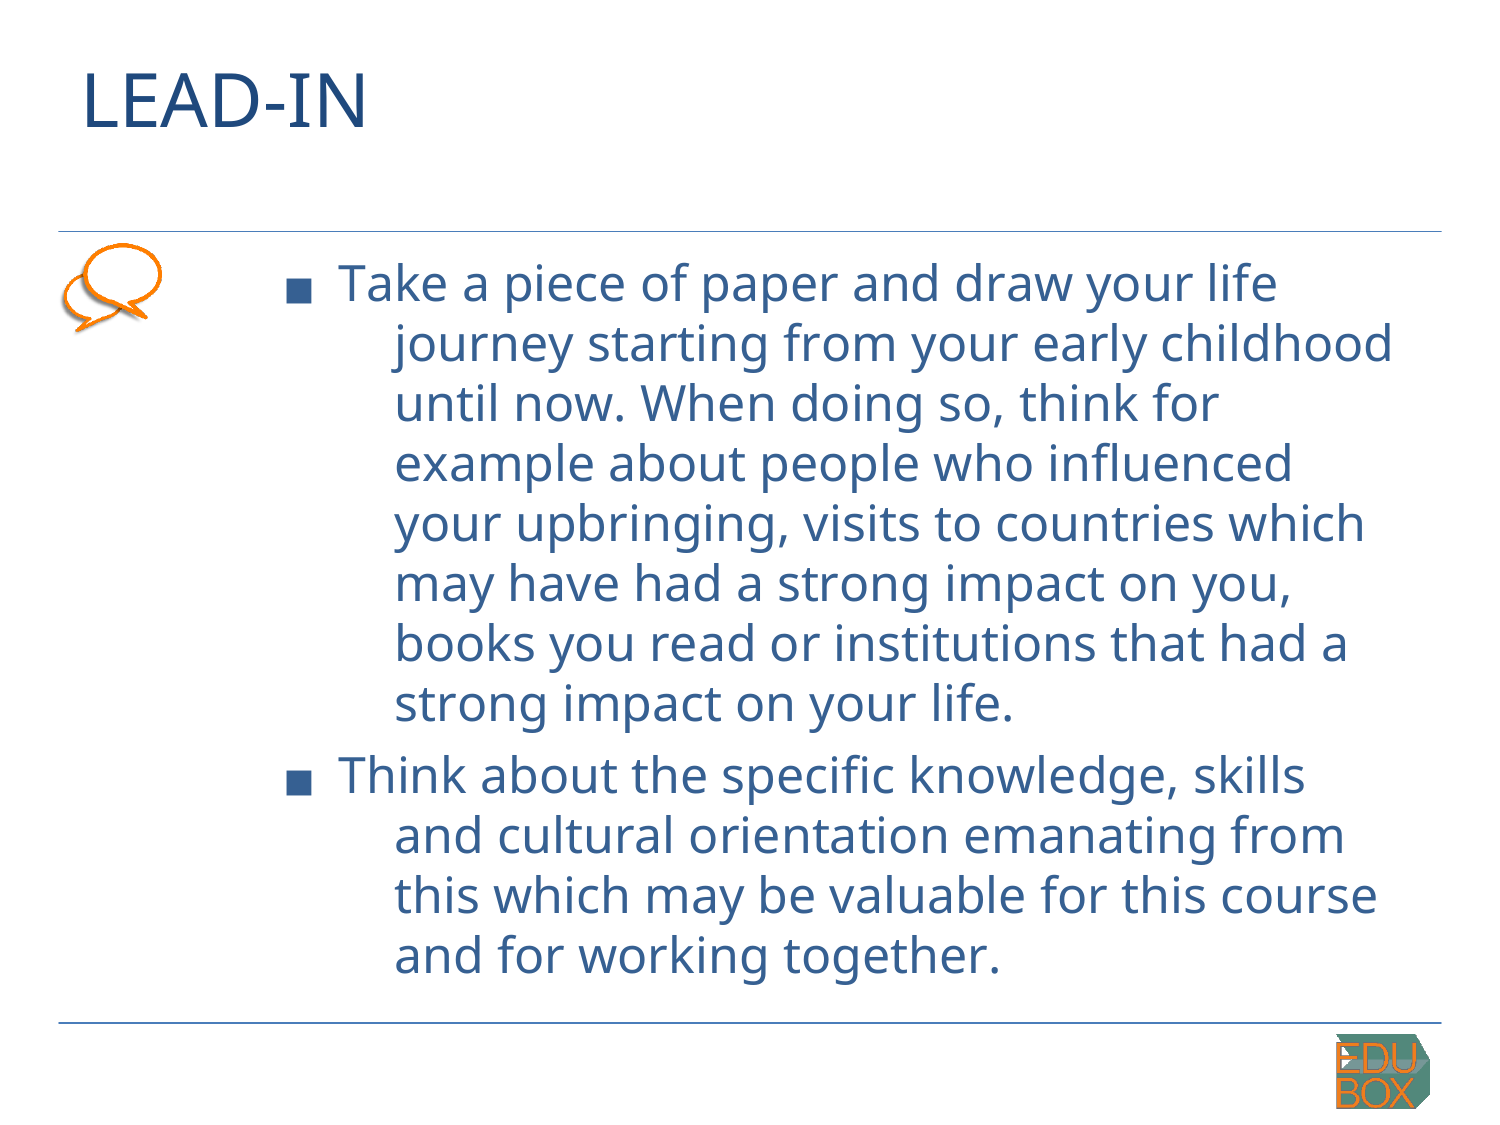

# LEAD-IN
Take a piece of paper and draw your life journey starting from your early childhood until now. When doing so, think for example about people who influenced your upbringing, visits to countries which may have had a strong impact on you, books you read or institutions that had a strong impact on your life.
Think about the specific knowledge, skills and cultural orientation emanating from this which may be valuable for this course and for working together.